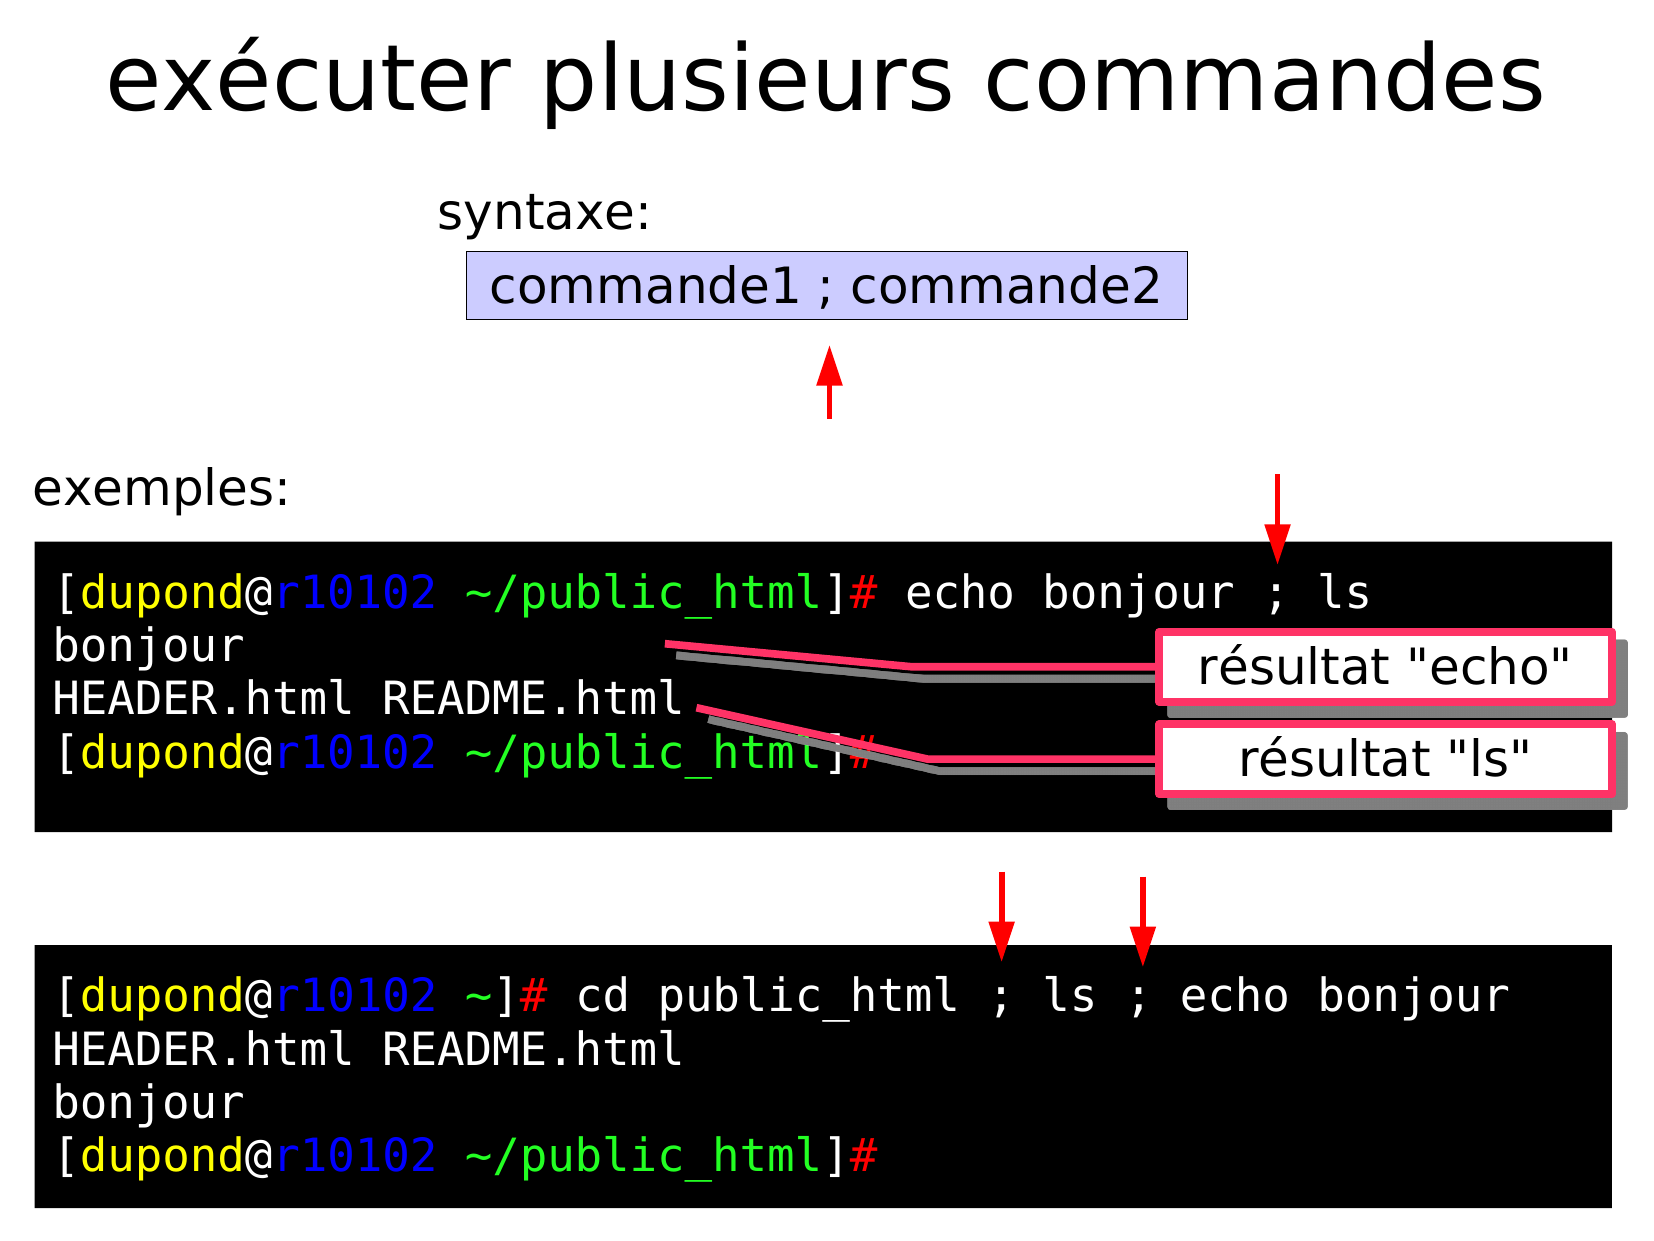

# exécuter plusieurs commandes
syntaxe:
commande1 ; commande2
exemples:
[dupond@r10102 ~/public_html]# echo bonjour ; ls
bonjour
HEADER.html README.html
[dupond@r10102 ~/public_html]#
[dupond@r10102 ~]# cd public_html ; ls ; echo bonjour
HEADER.html README.html
bonjour
[dupond@r10102 ~/public_html]#